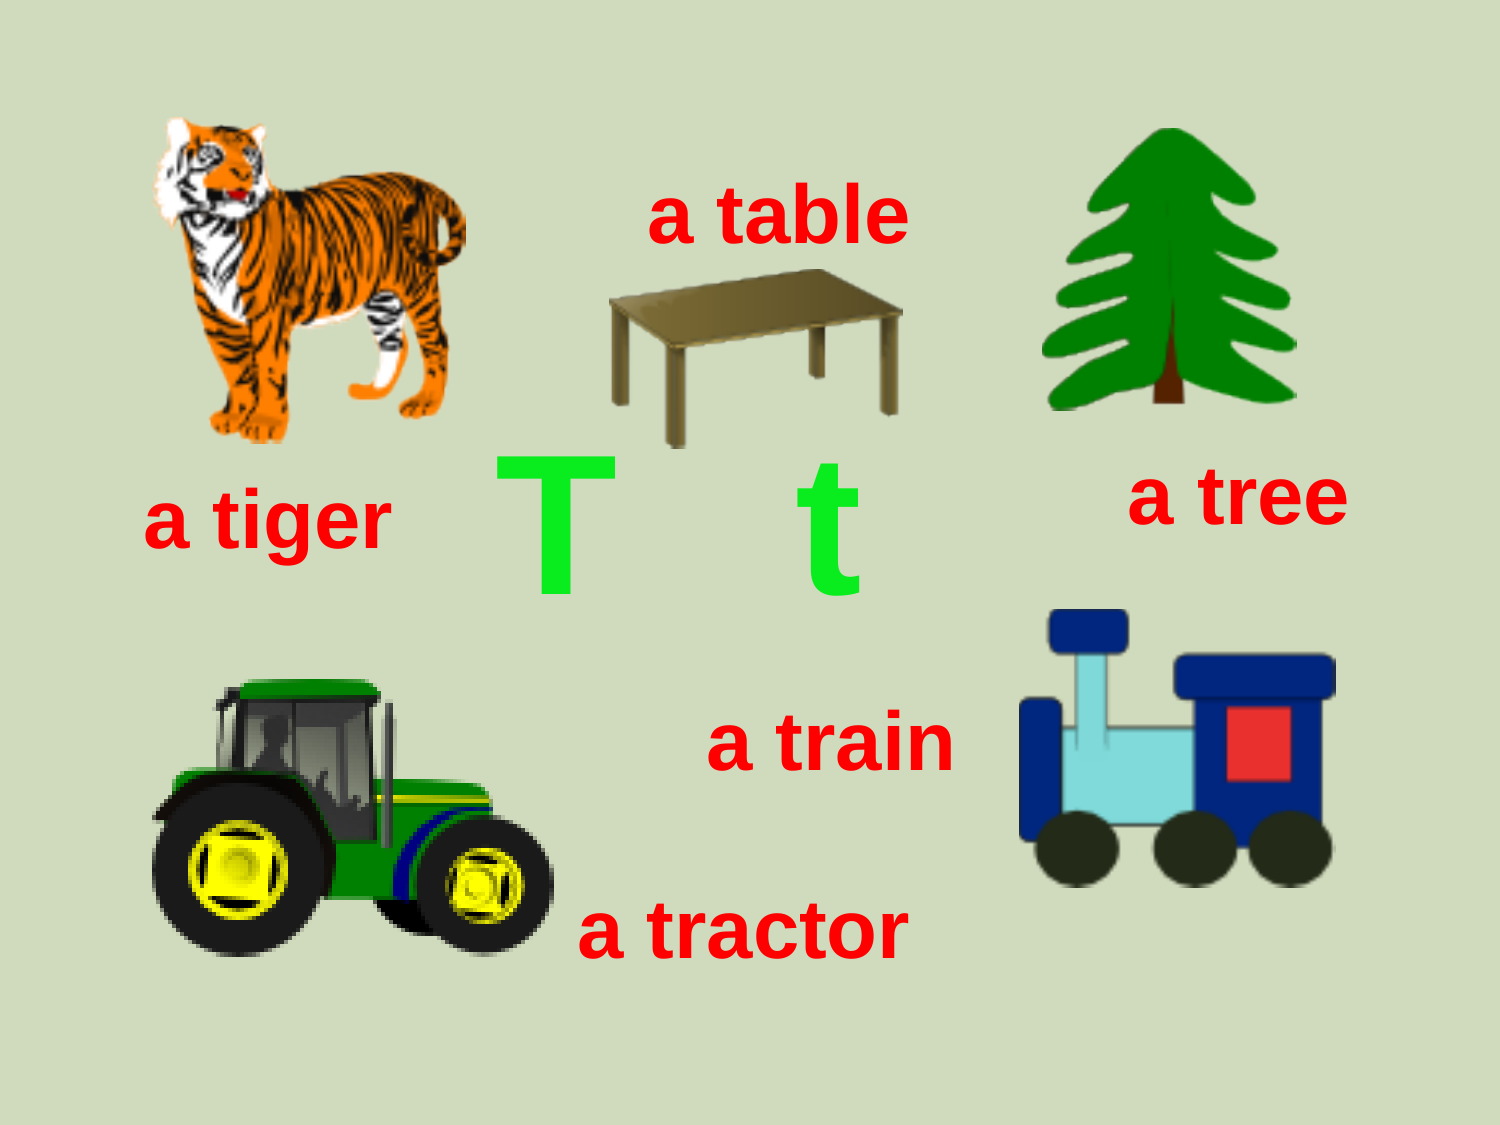

a table
T 	t
a tree
a tiger
a train
a tractor